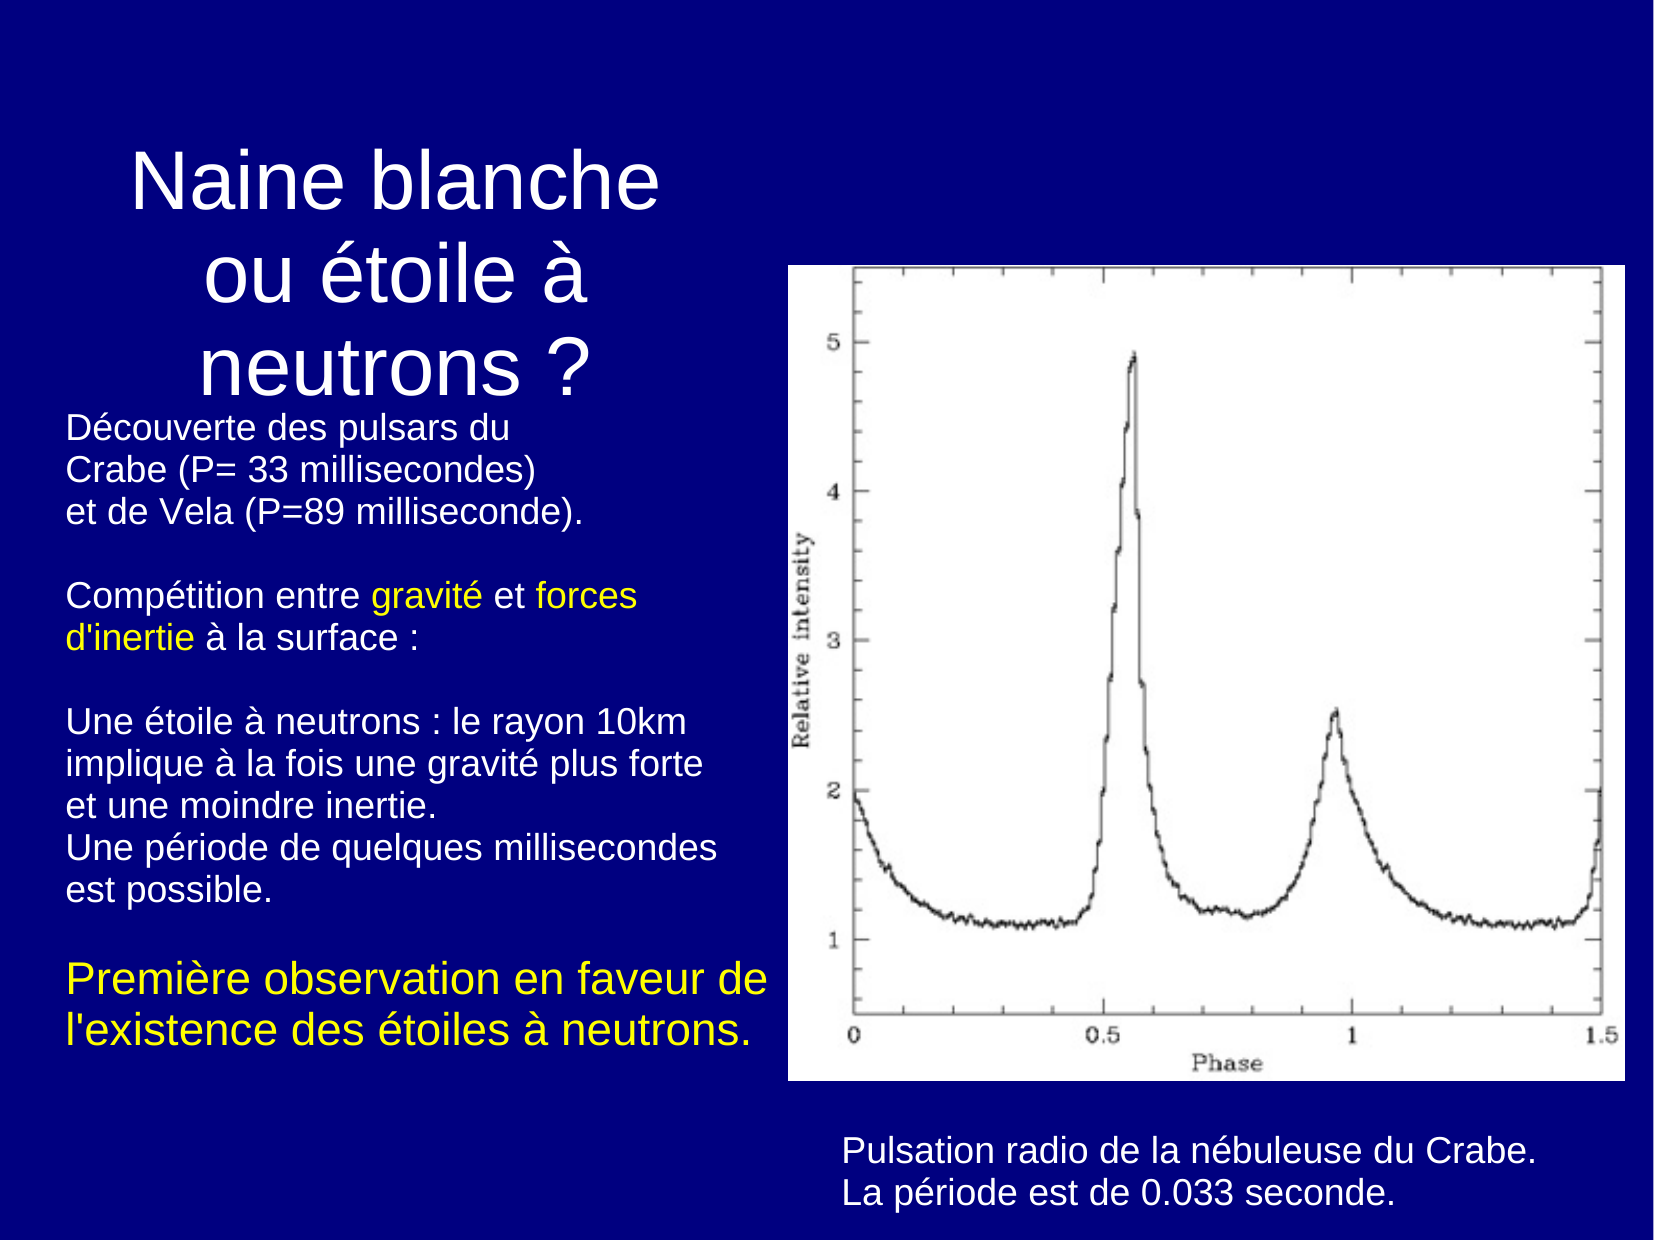

# Naine blanche ou étoile à neutrons ?
Découverte des pulsars du
Crabe (P= 33 millisecondes)
et de Vela (P=89 milliseconde).
Compétition entre gravité et forces
d'inertie à la surface :
Une étoile à neutrons : le rayon 10km
implique à la fois une gravité plus forte
et une moindre inertie.
Une période de quelques millisecondes
est possible.
Première observation en faveur de
l'existence des étoiles à neutrons.
Pulsation radio de la nébuleuse du Crabe.
La période est de 0.033 seconde.